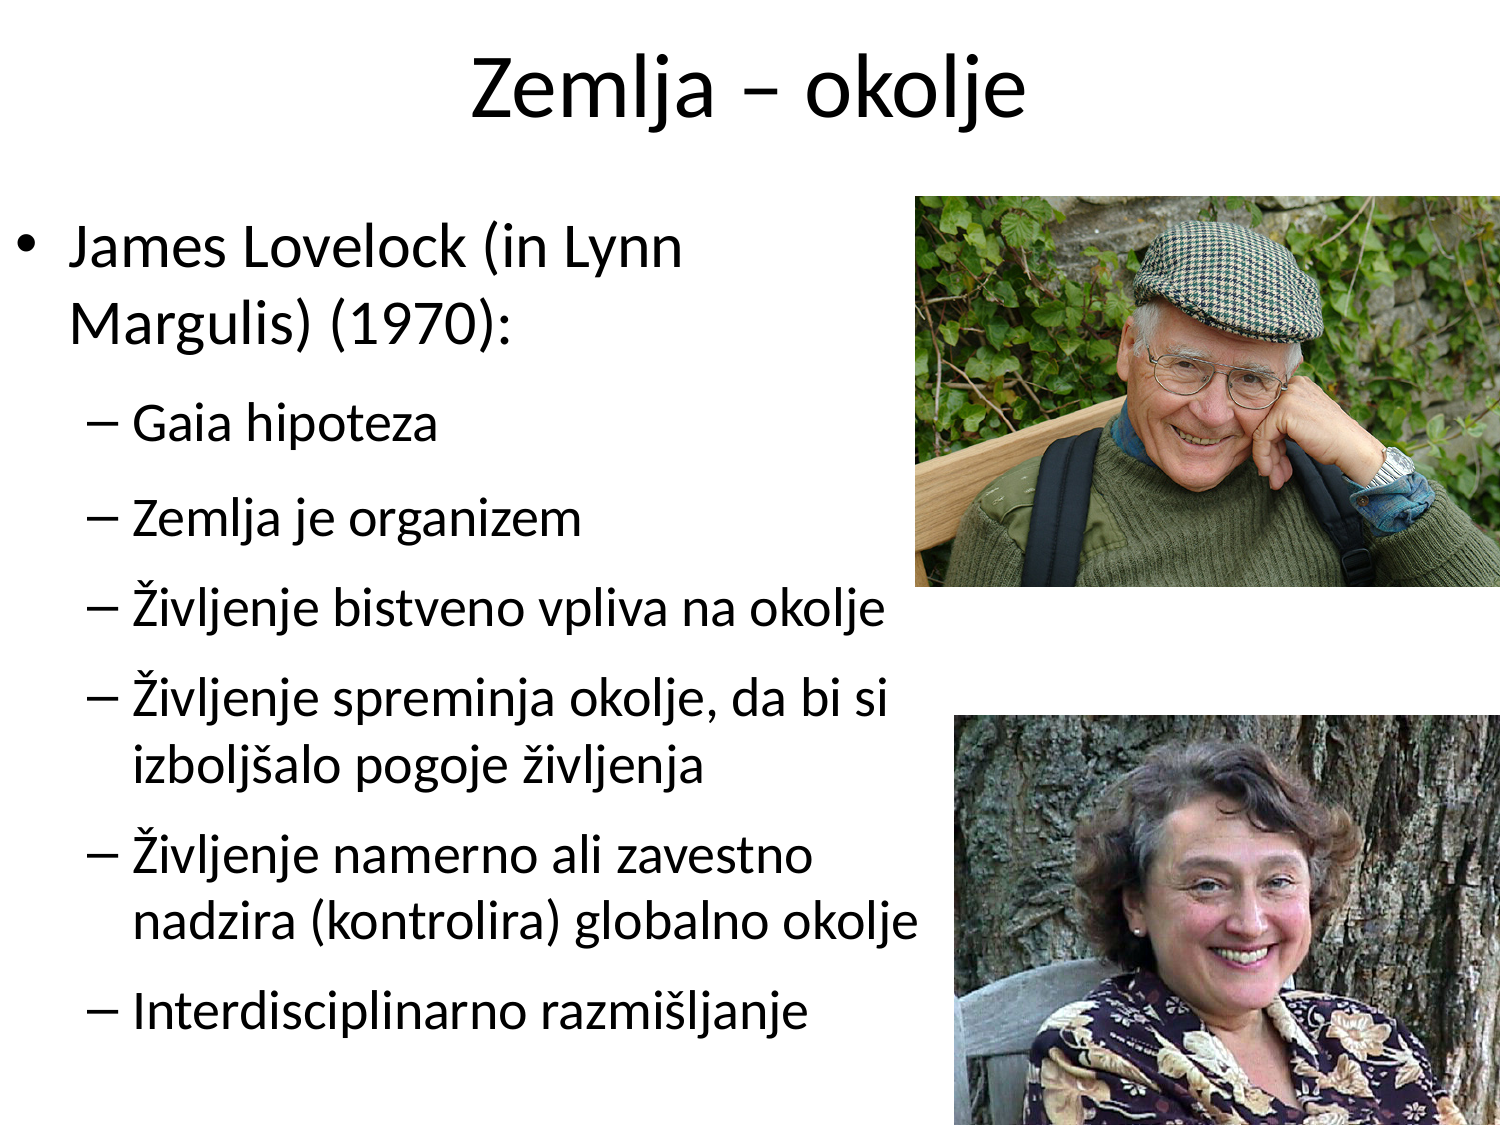

# Zemlja – okolje
James Lovelock (in Lynn Margulis) (1970):
Gaia hipoteza
Zemlja je organizem
Življenje bistveno vpliva na okolje
Življenje spreminja okolje, da bi si izboljšalo pogoje življenja
Življenje namerno ali zavestno nadzira (kontrolira) globalno okolje
Interdisciplinarno razmišljanje